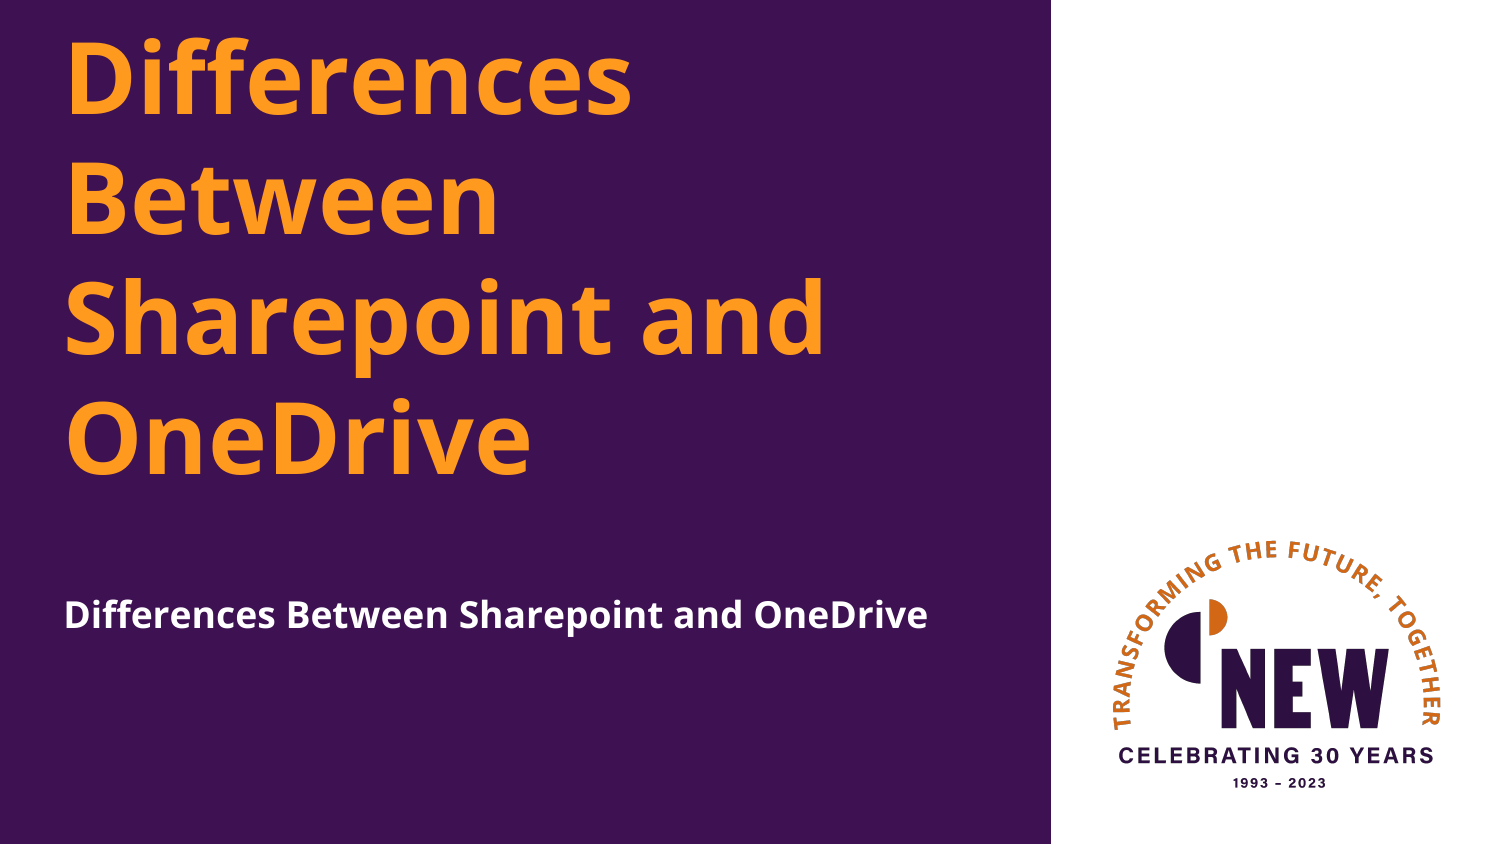

Differences Between Sharepoint and OneDrive
# Differences Between Sharepoint and OneDrive